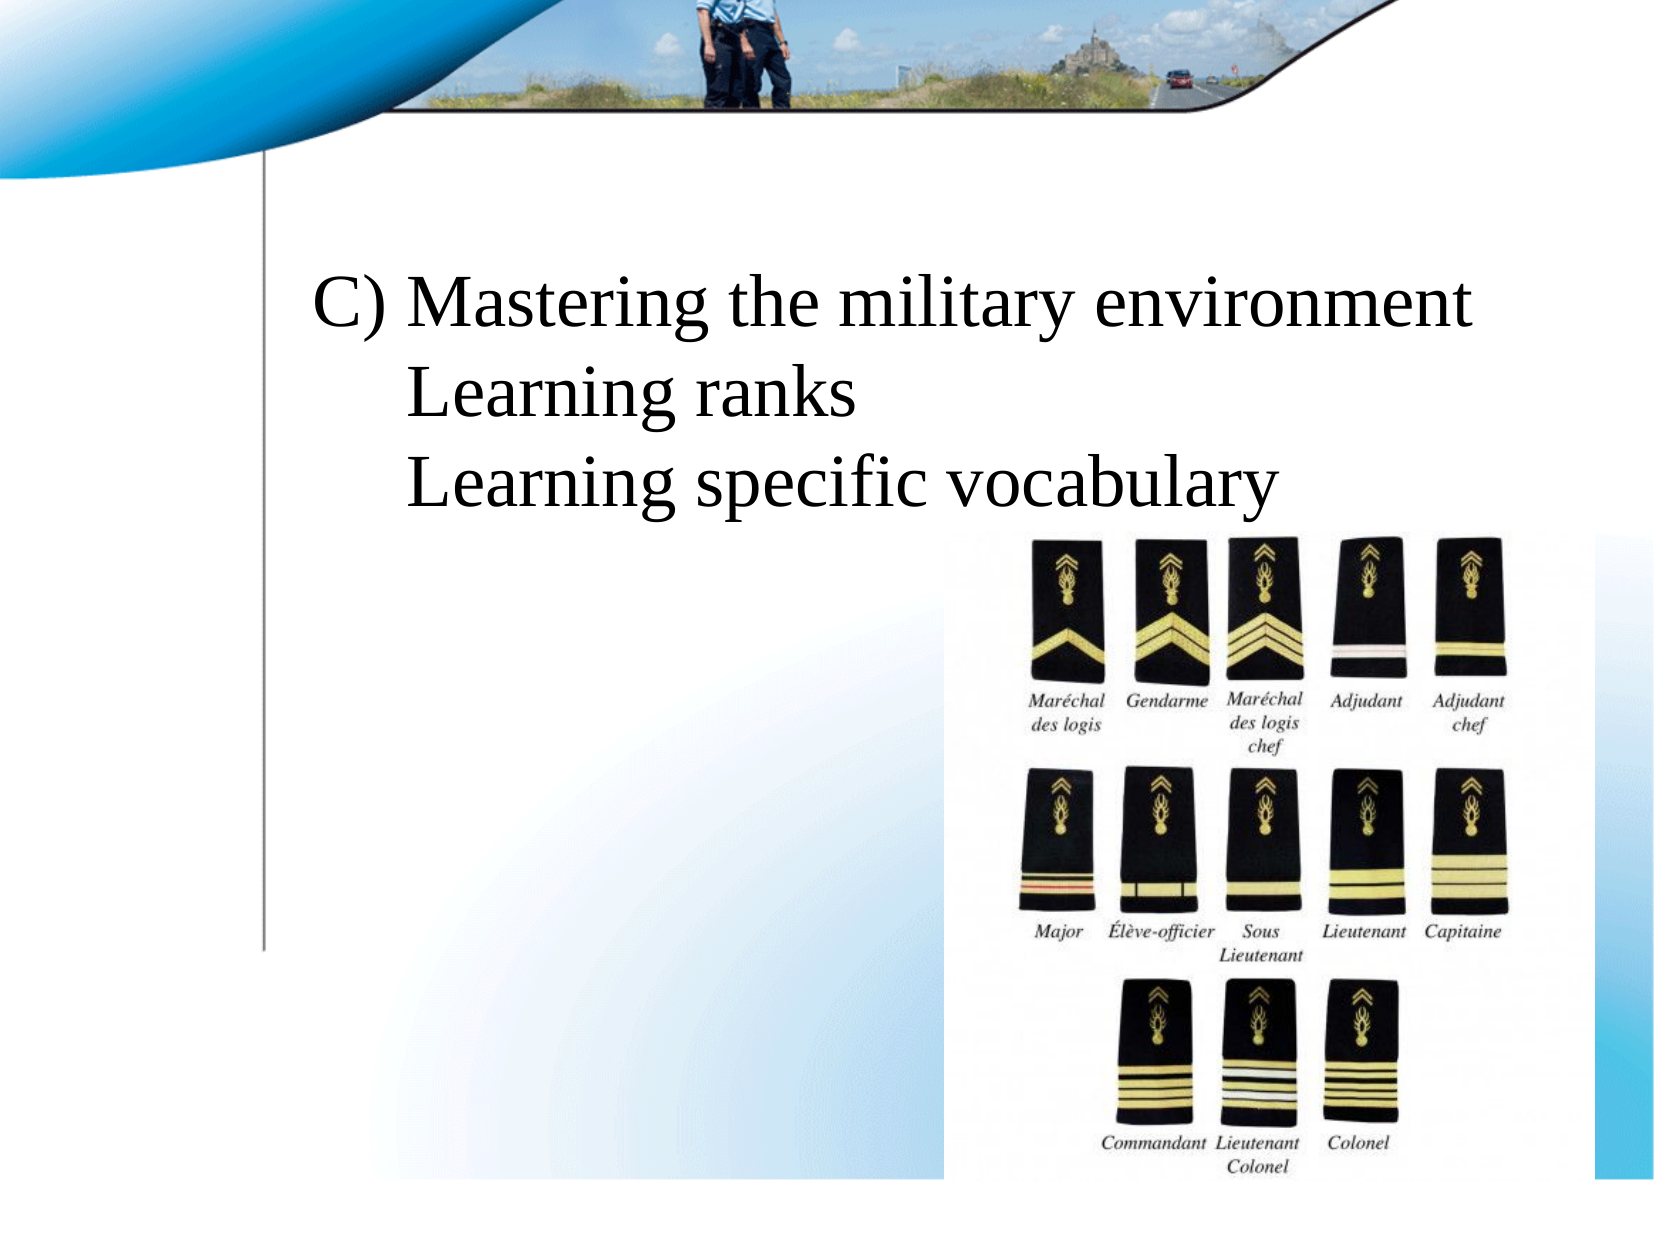

Problematic
C) Mastering the military environment
 Learning ranks
 Learning specific vocabulary